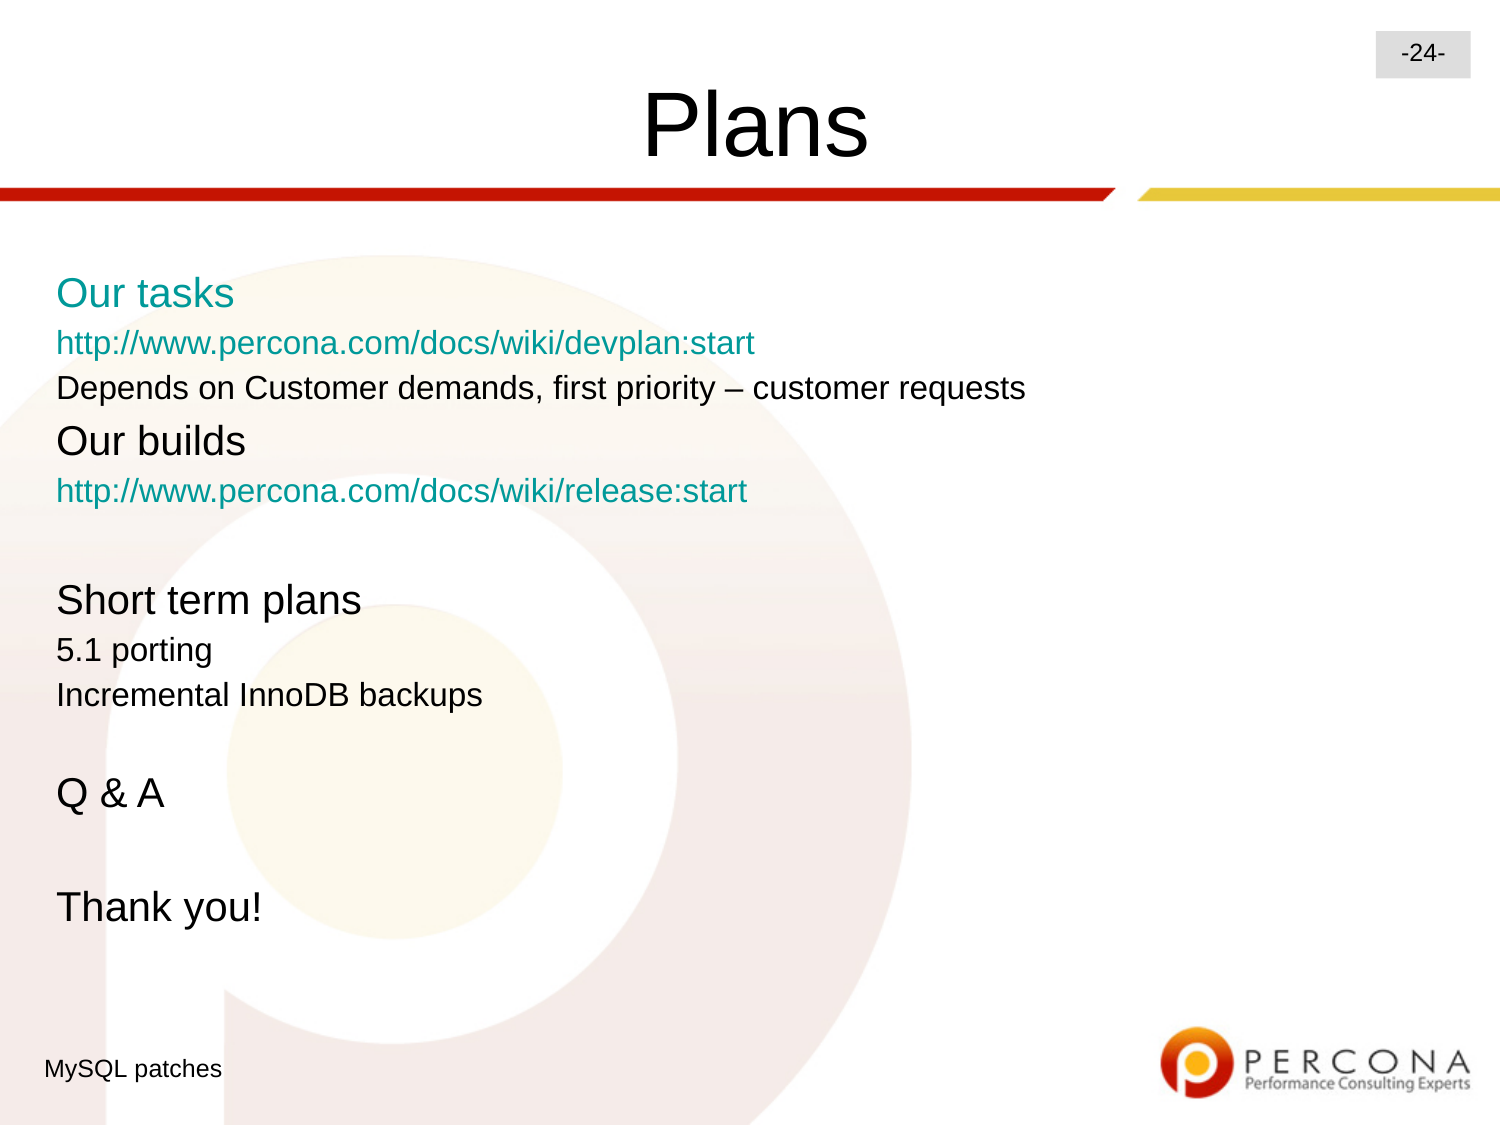

# Plans
Our tasks
http://www.percona.com/docs/wiki/devplan:start
Depends on Customer demands, first priority – customer requests
Our builds
http://www.percona.com/docs/wiki/release:start
Short term plans
5.1 porting
Incremental InnoDB backups
Q & A
Thank you!
MySQL patches